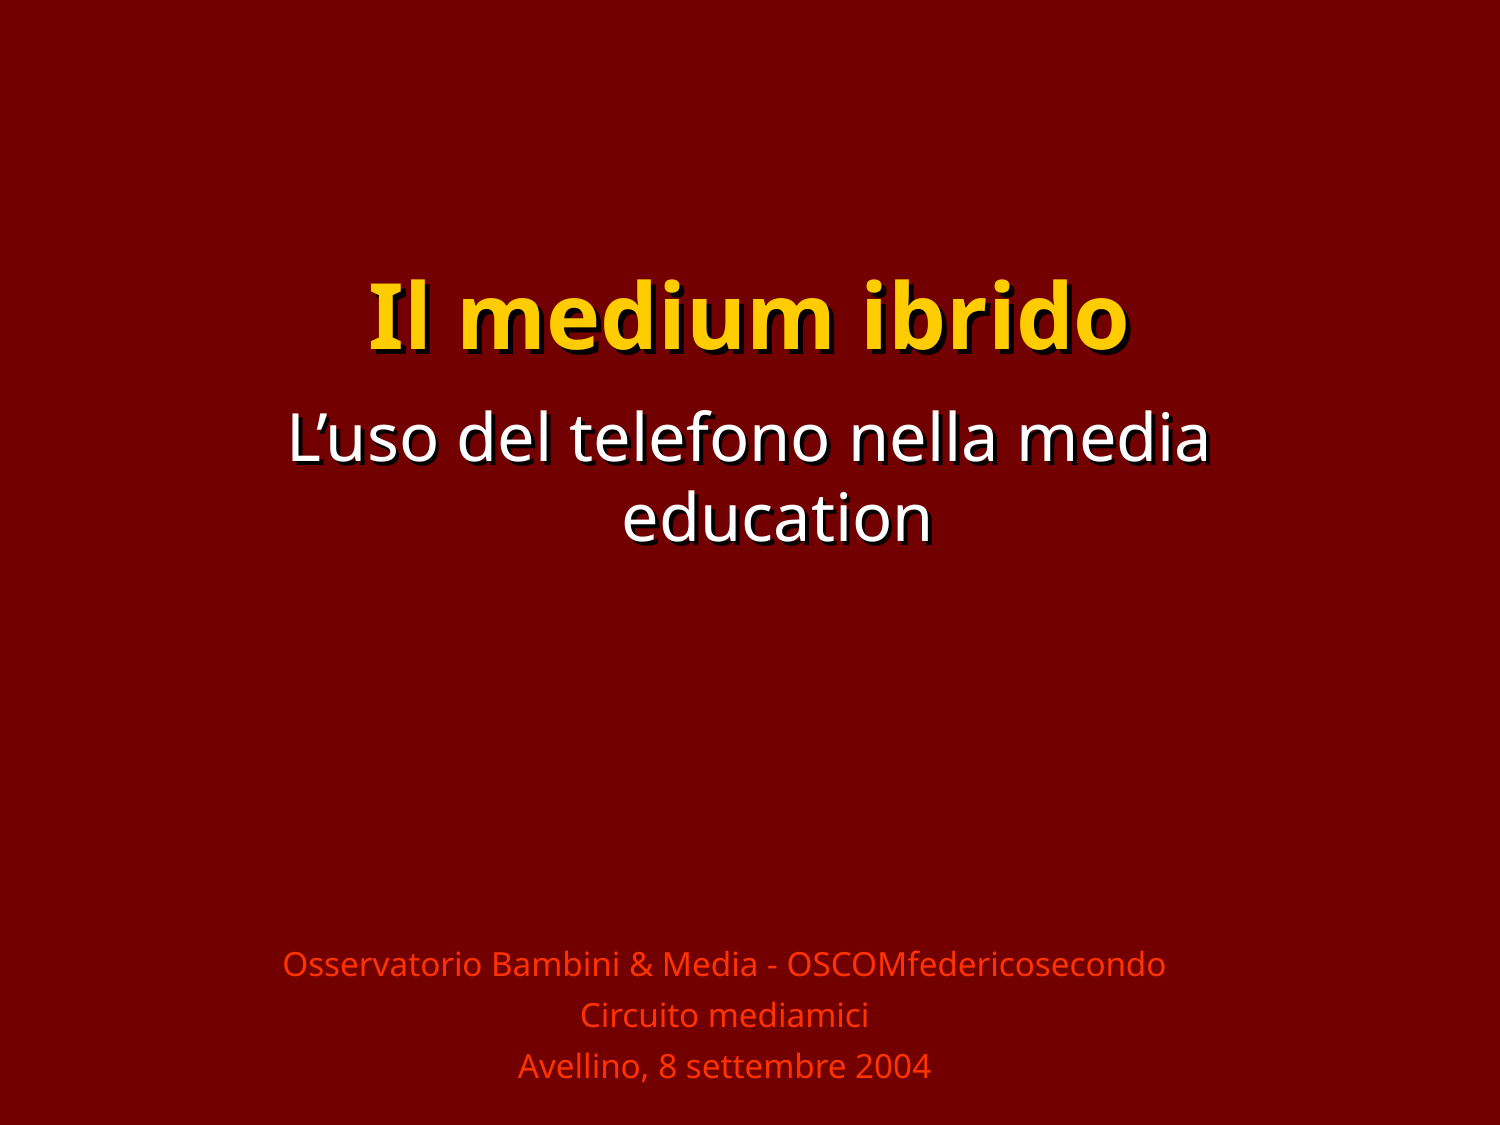

Il medium ibrido
L’uso del telefono nella media education
Osservatorio Bambini & Media - OSCOMfedericosecondo
Circuito mediamici
Avellino, 8 settembre 2004